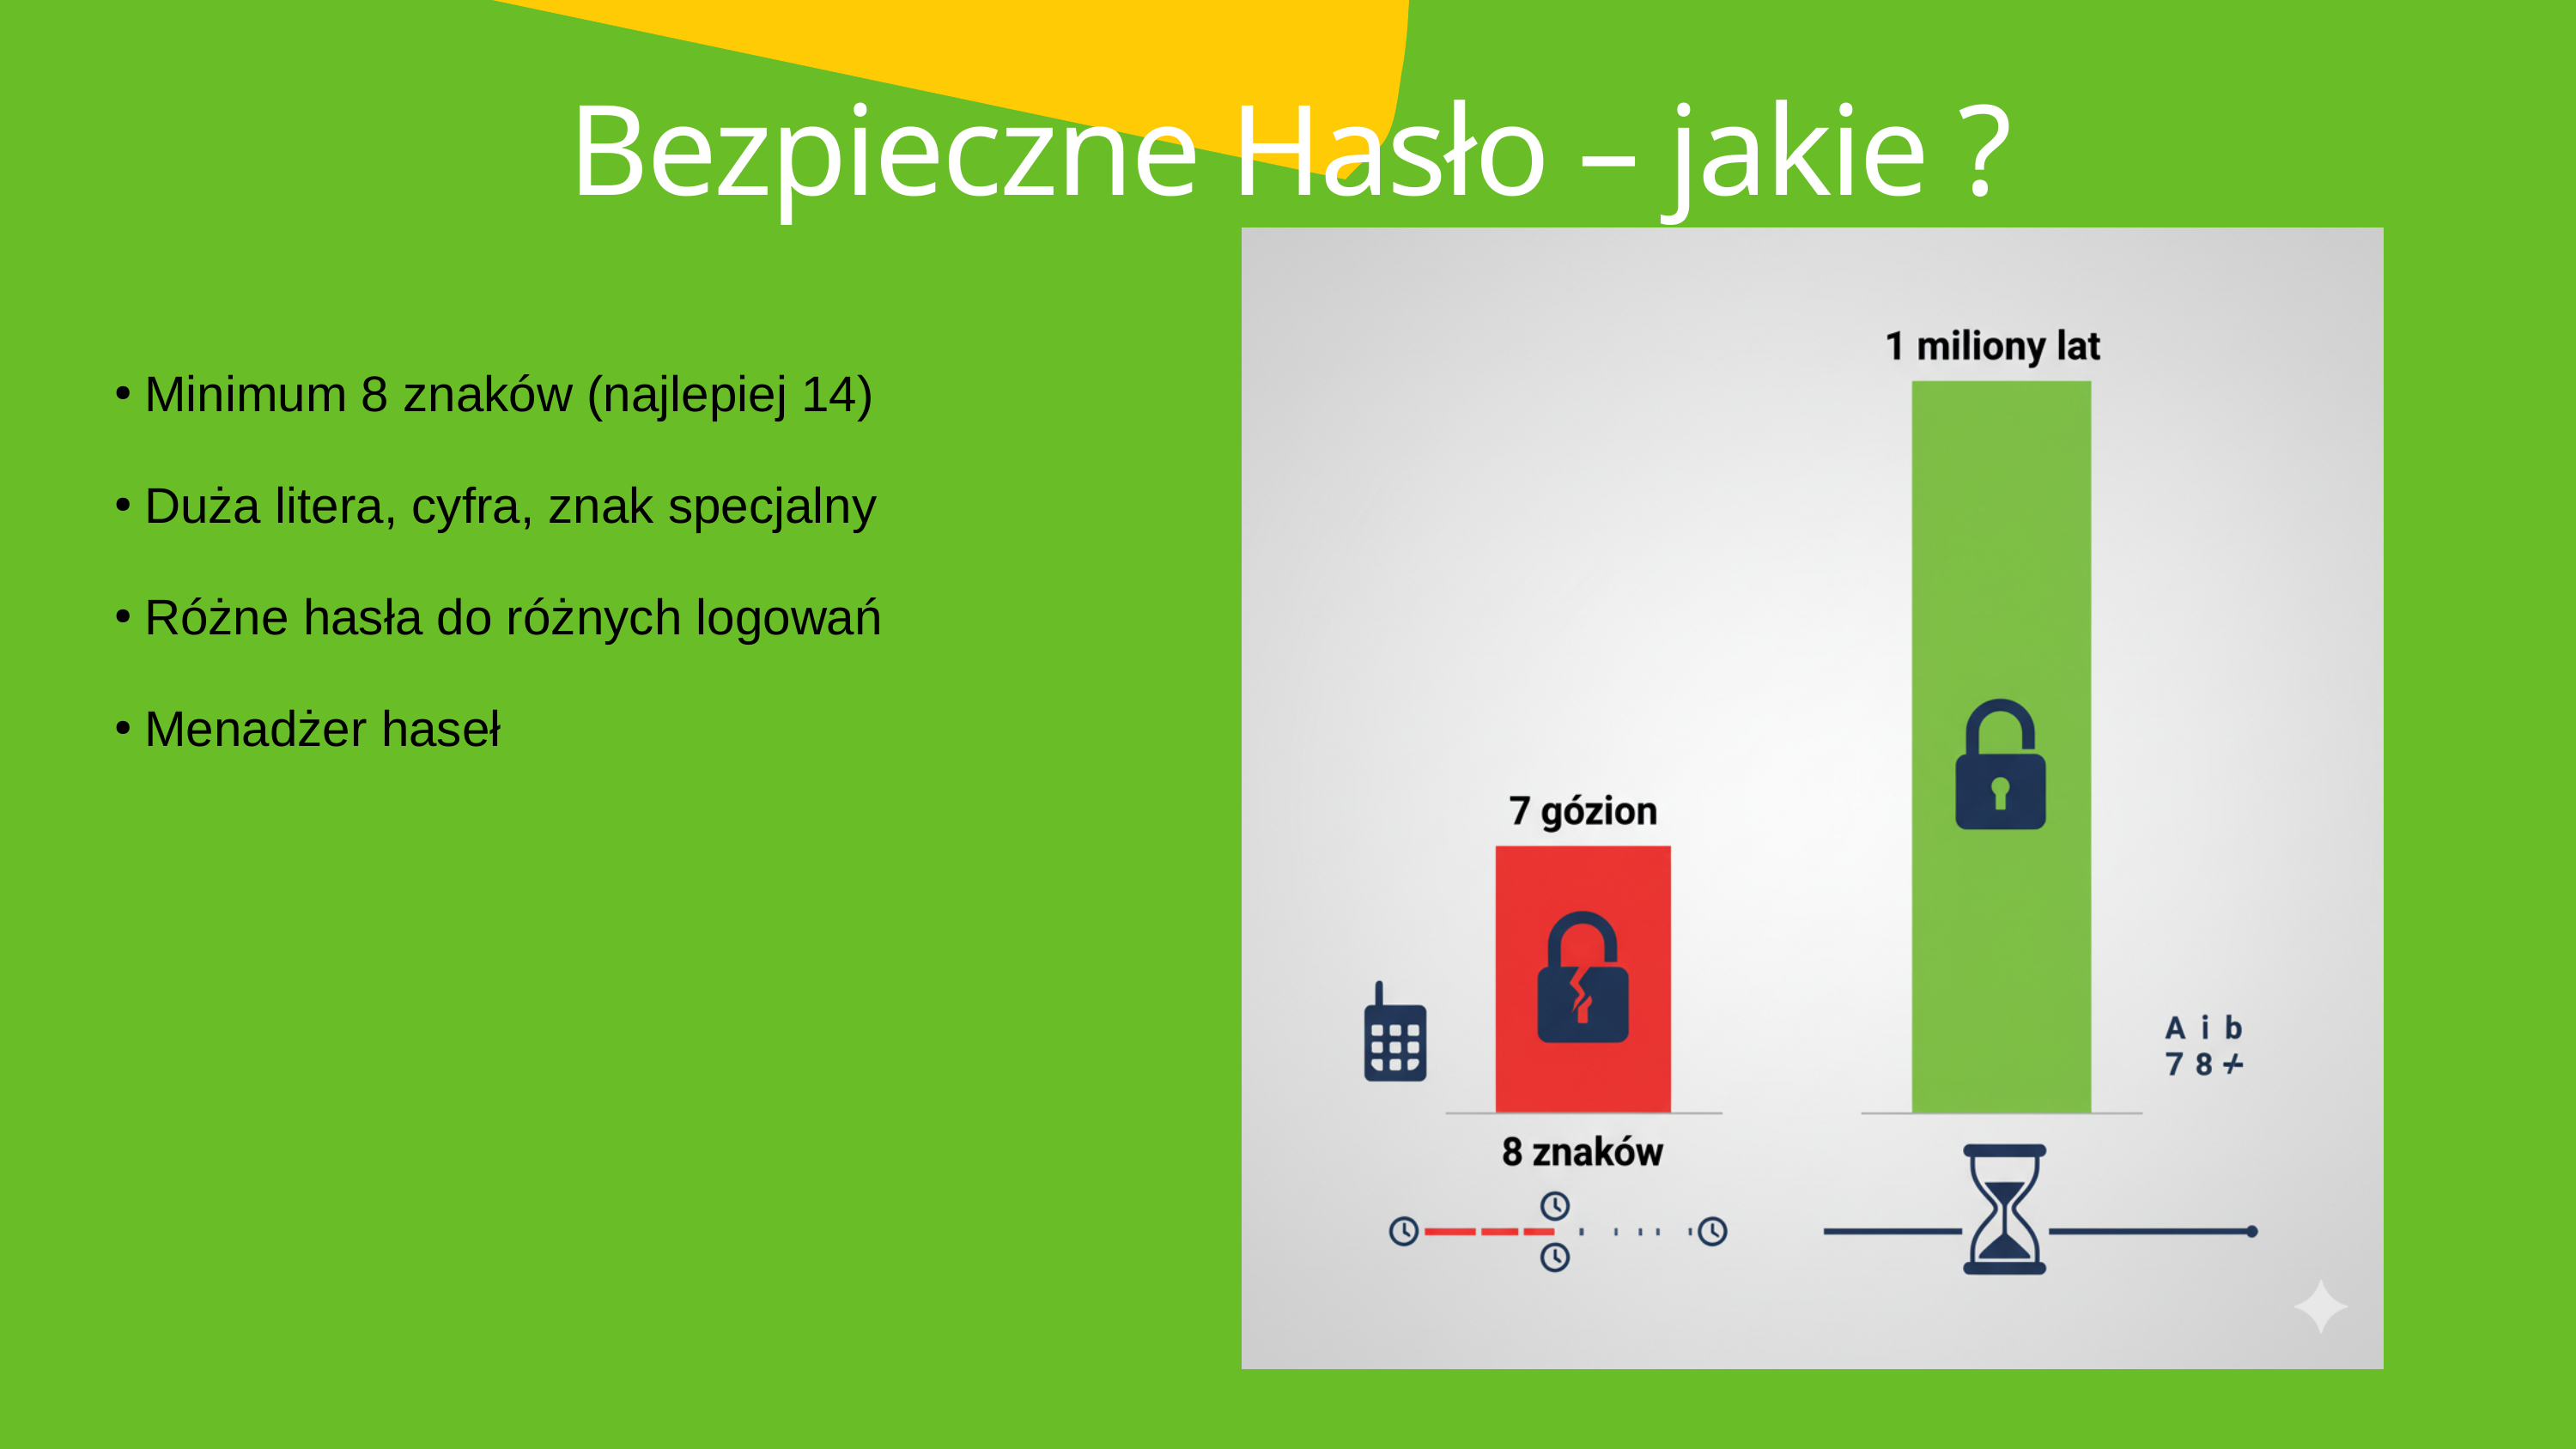

Bezpieczne Hasło – jakie ?
Minimum 8 znaków (najlepiej 14)
Duża litera, cyfra, znak specjalny
Różne hasła do różnych logowań
Menadżer haseł